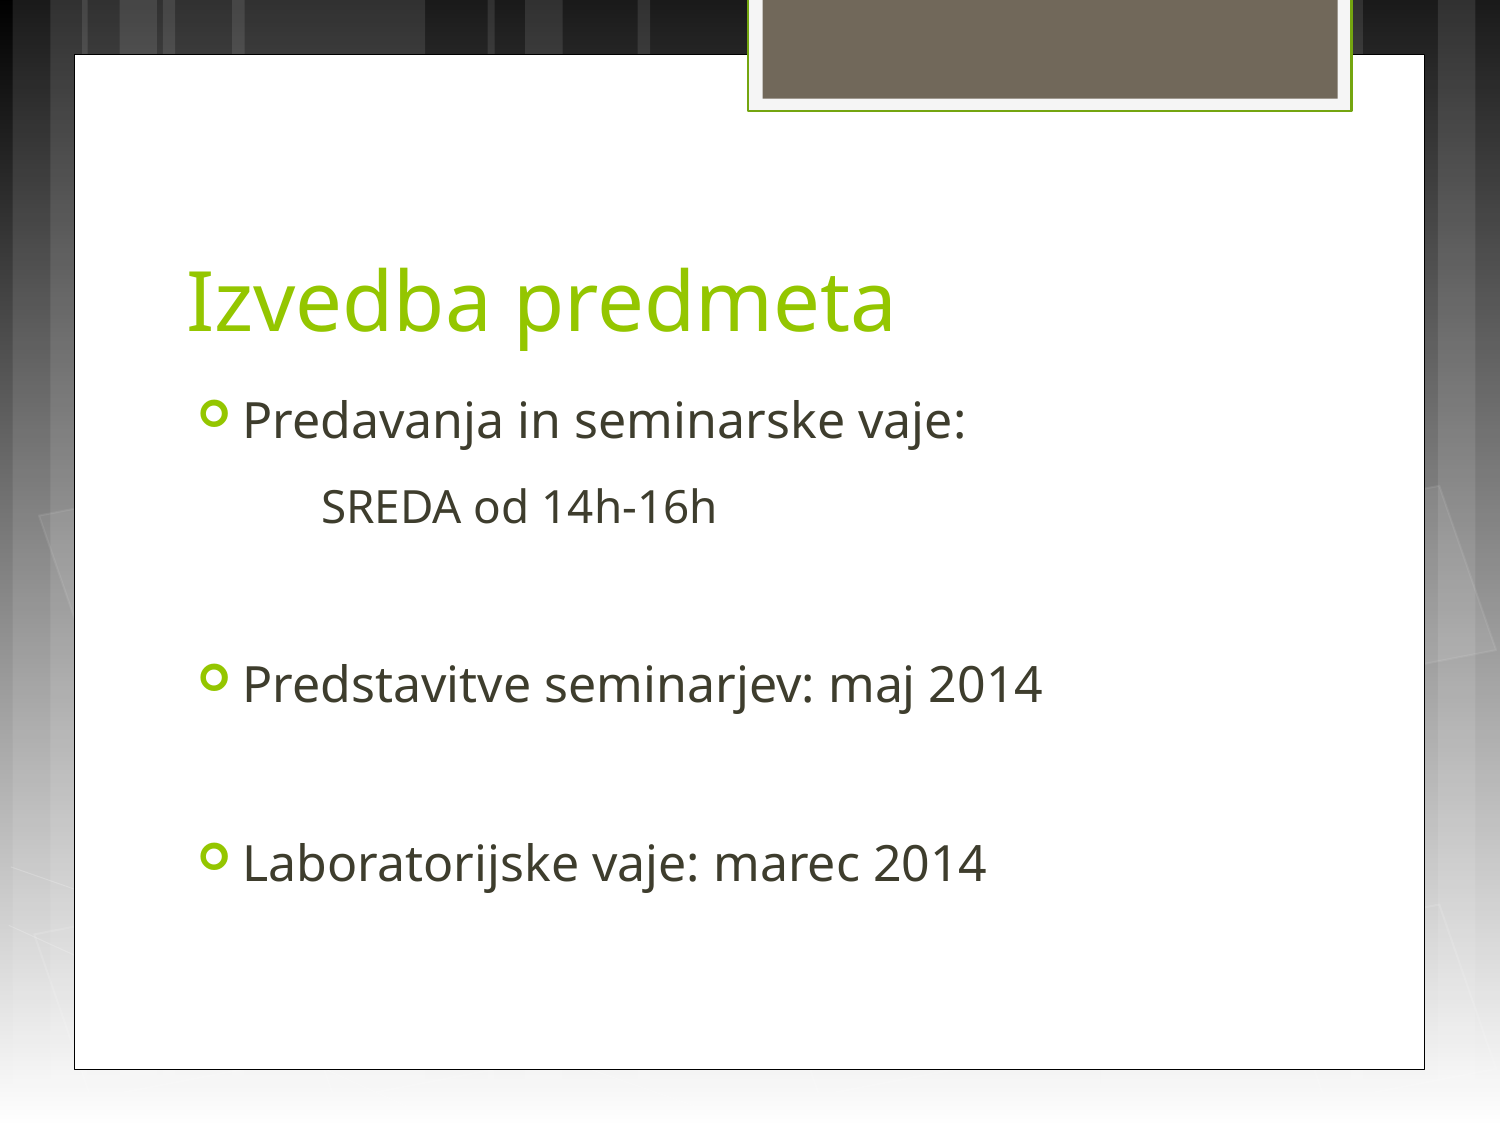

# Izvedba predmeta
Predavanja in seminarske vaje:
	SREDA od 14h-16h
Predstavitve seminarjev: maj 2014
Laboratorijske vaje: marec 2014